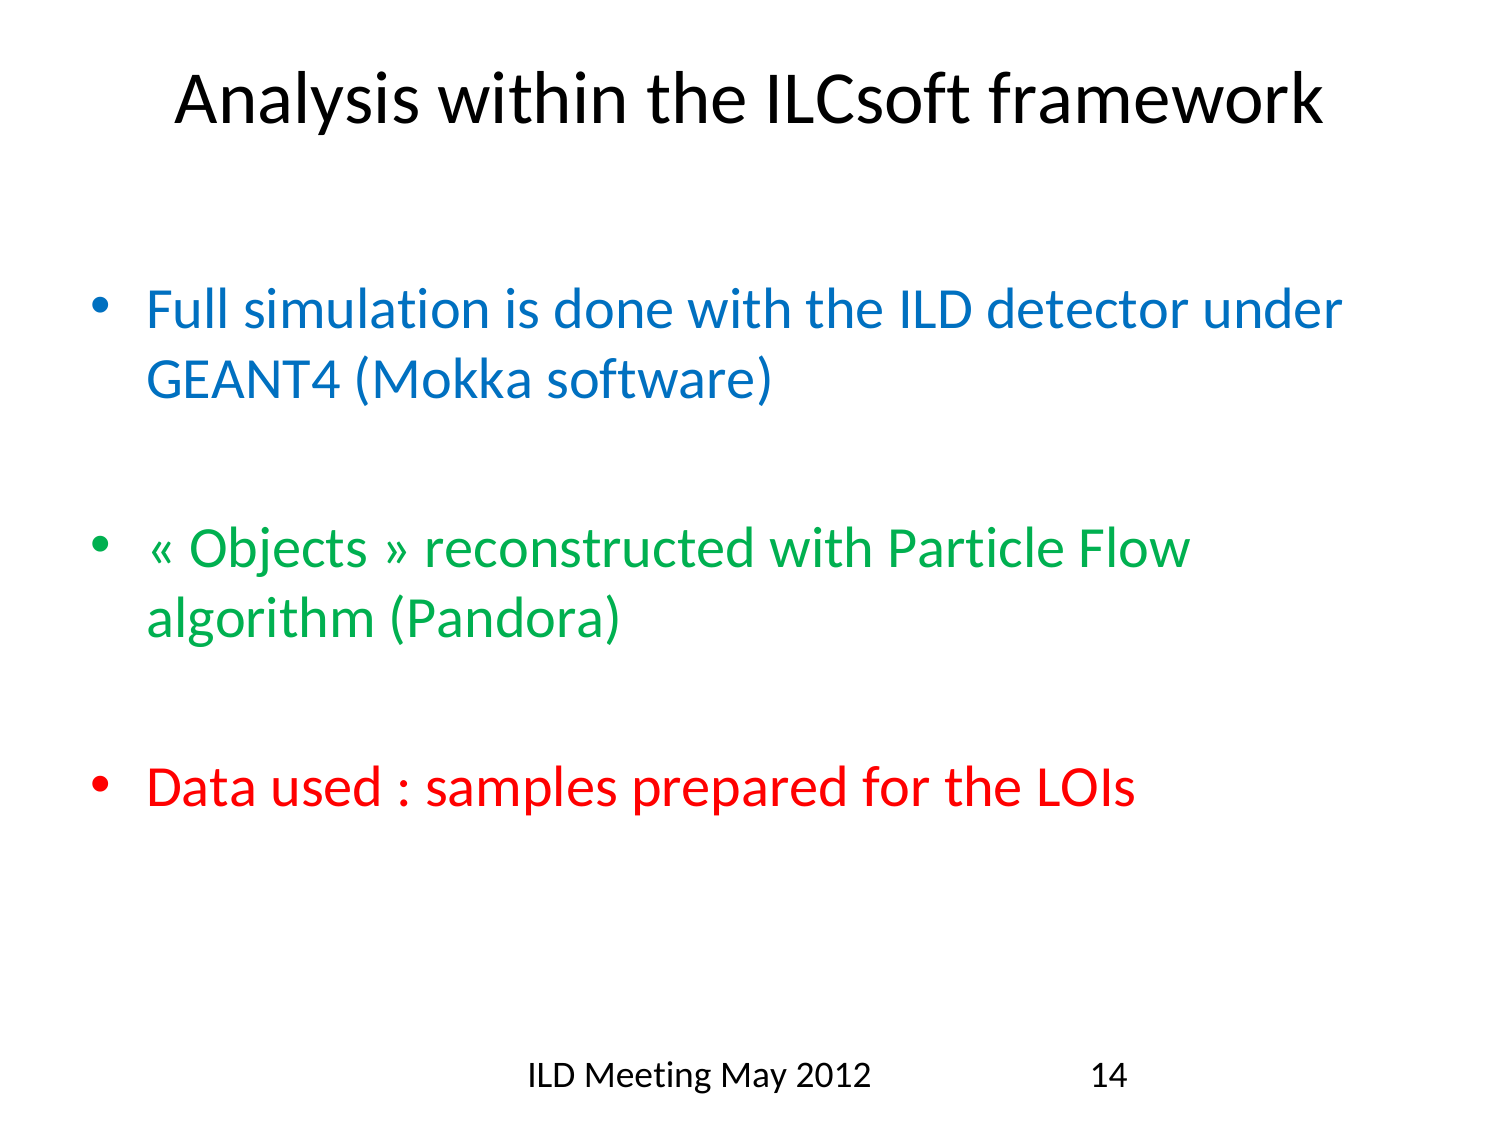

# Analysis within the ILCsoft framework
Full simulation is done with the ILD detector under GEANT4 (Mokka software)
« Objects » reconstructed with Particle Flow algorithm (Pandora)
Data used : samples prepared for the LOIs
14
ILD Meeting May 2012